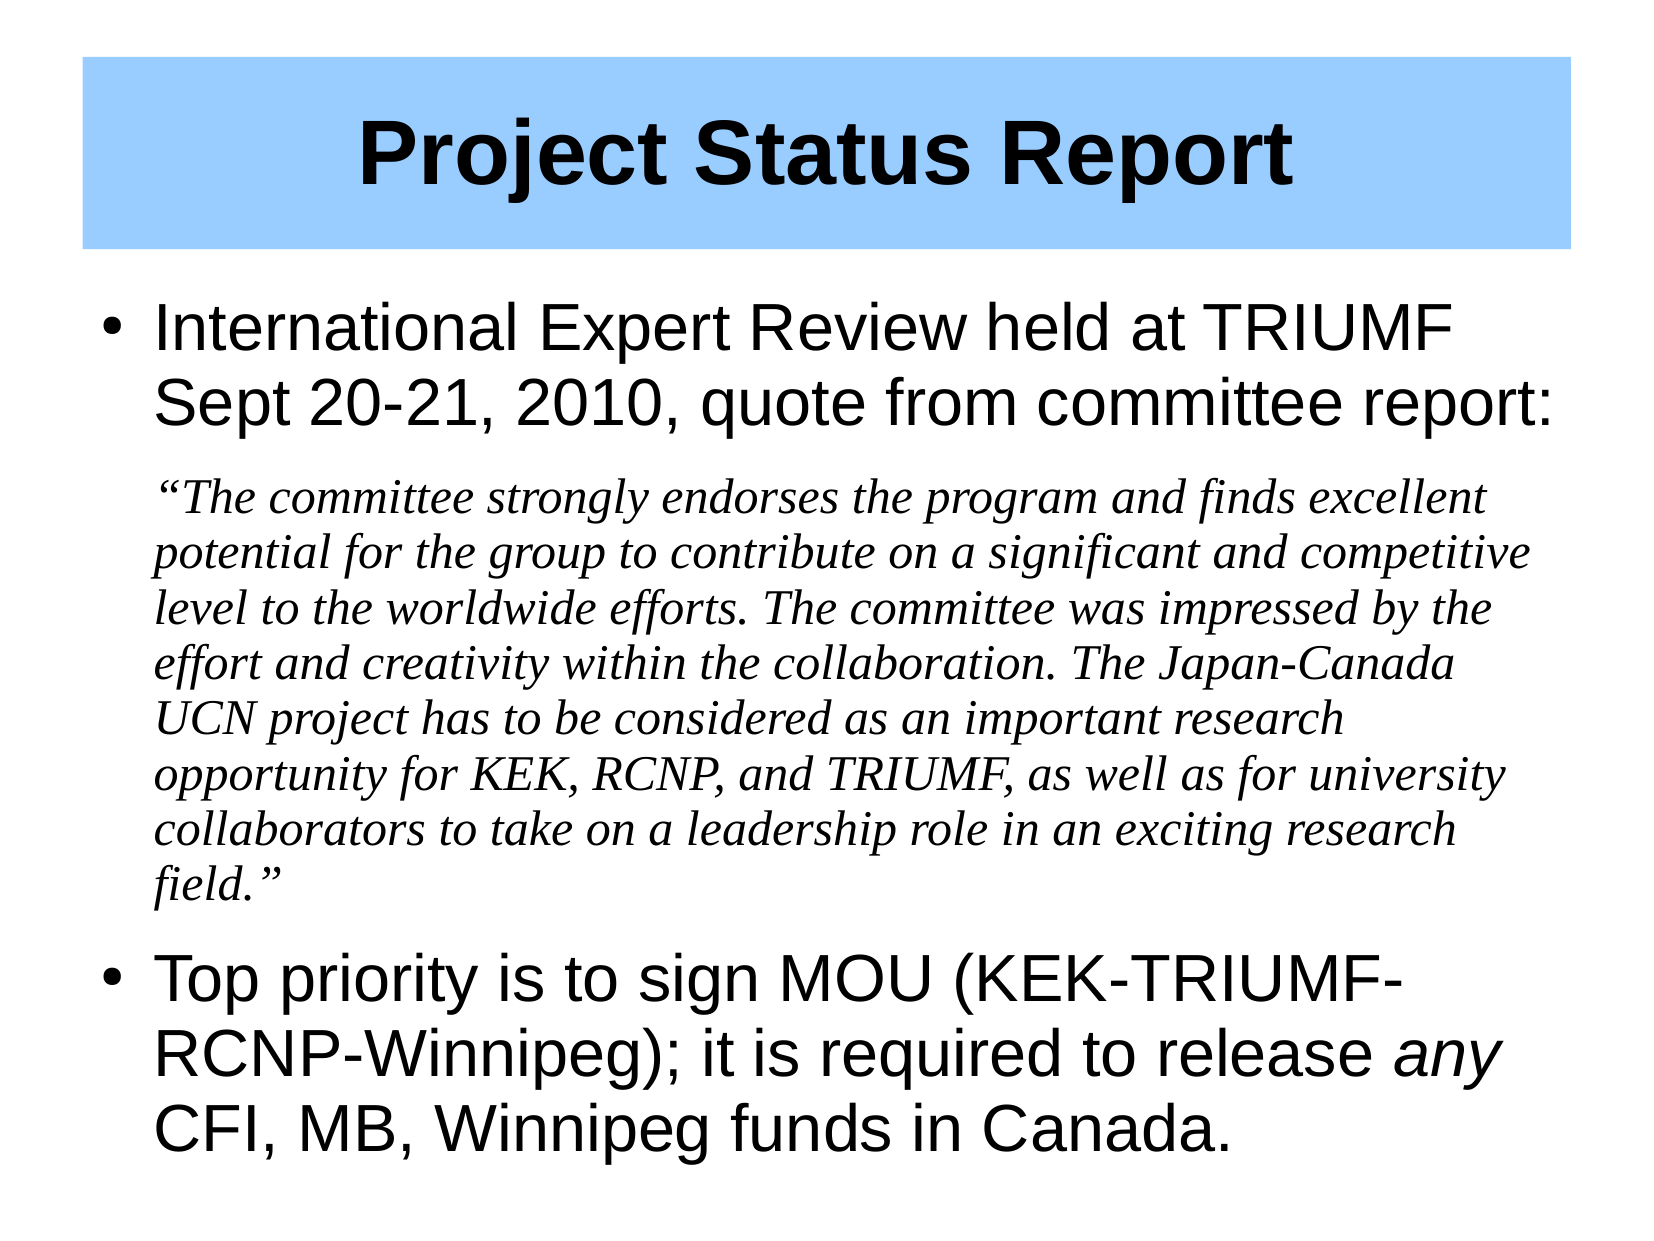

# Project Status Report
International Expert Review held at TRIUMF Sept 20-21, 2010, quote from committee report:
“The committee strongly endorses the program and finds excellent potential for the group to contribute on a significant and competitive level to the worldwide efforts. The committee was impressed by the effort and creativity within the collaboration. The Japan-Canada UCN project has to be considered as an important research opportunity for KEK, RCNP, and TRIUMF, as well as for university collaborators to take on a leadership role in an exciting research field.”
Top priority is to sign MOU (KEK-TRIUMF-RCNP-Winnipeg); it is required to release any CFI, MB, Winnipeg funds in Canada.